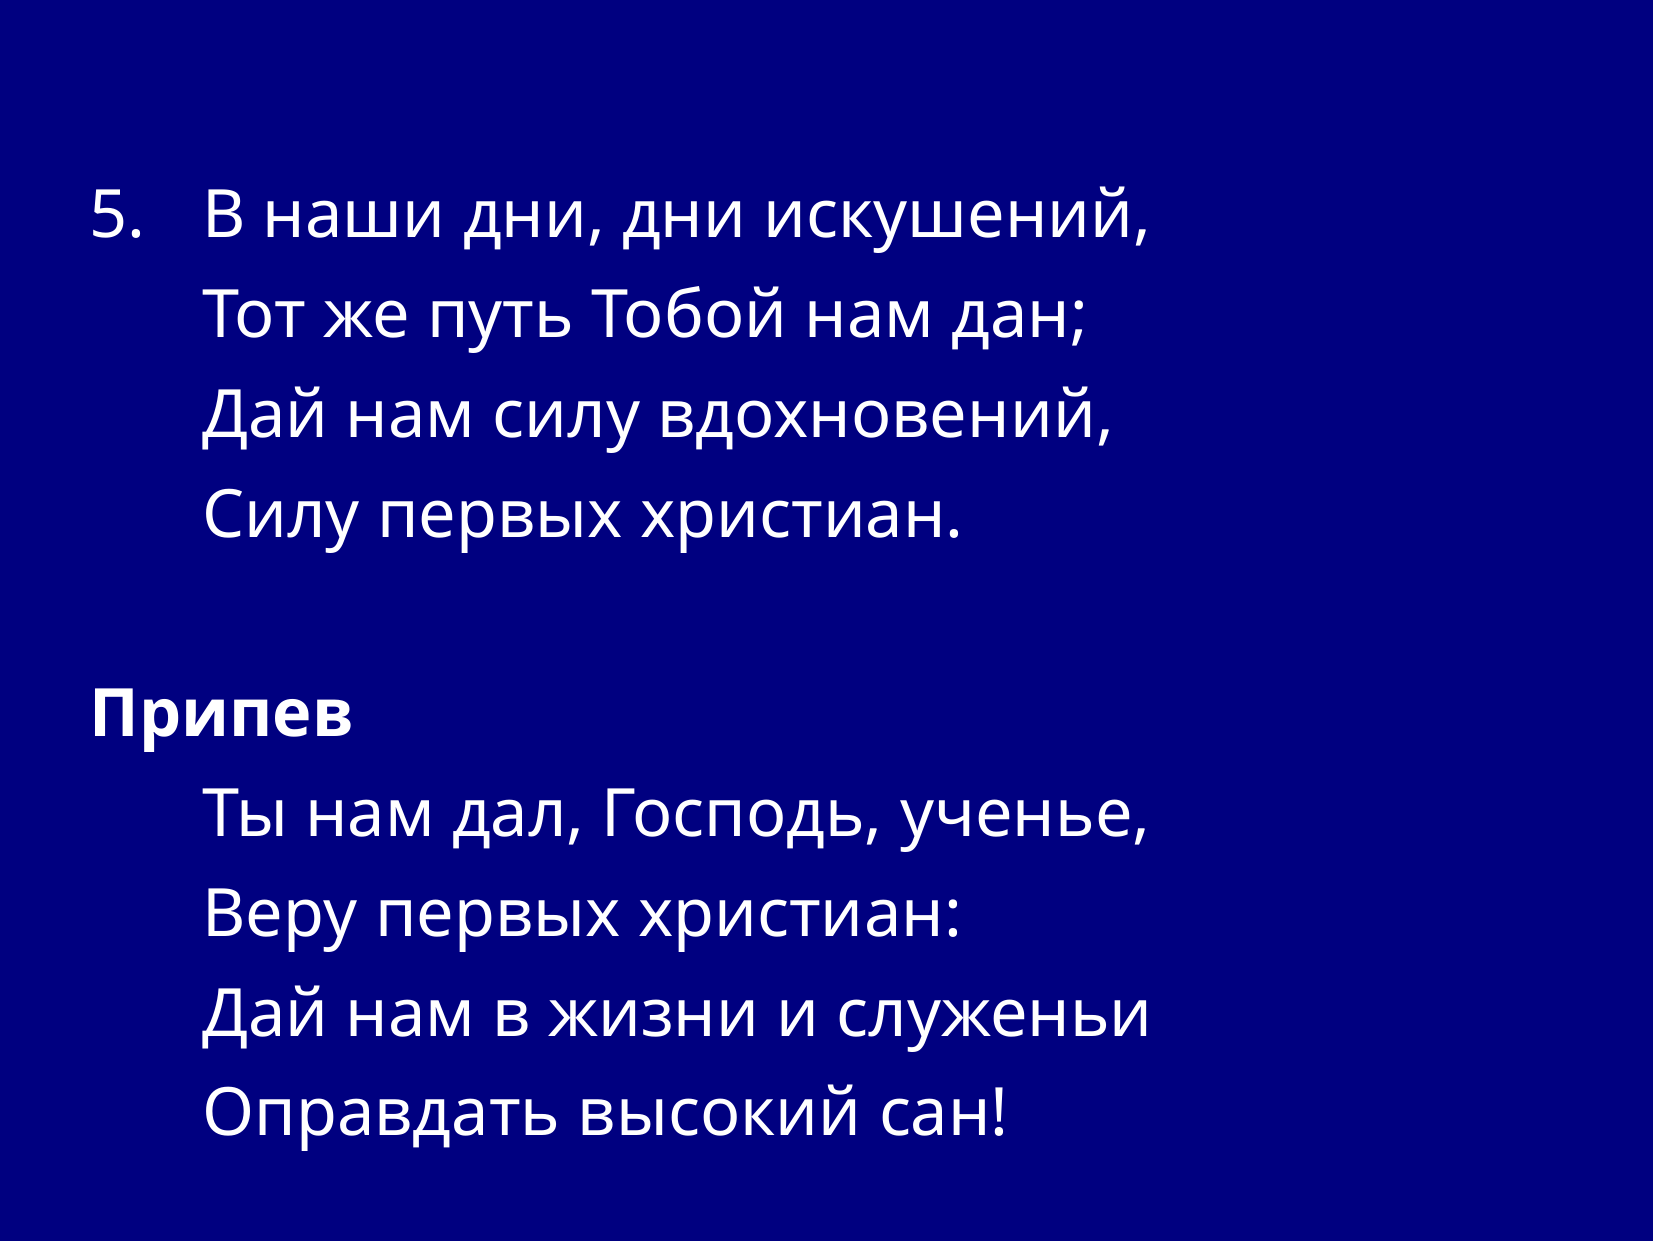

5.	В наши дни, дни искушений,
	Тот же путь Тобой нам дан;
	Дай нам силу вдохновений,
	Силу первых христиан.
Припев
	Ты нам дал, Господь, ученье,
	Веру первых христиан:
	Дай нам в жизни и служеньи
	Оправдать высокий сан!